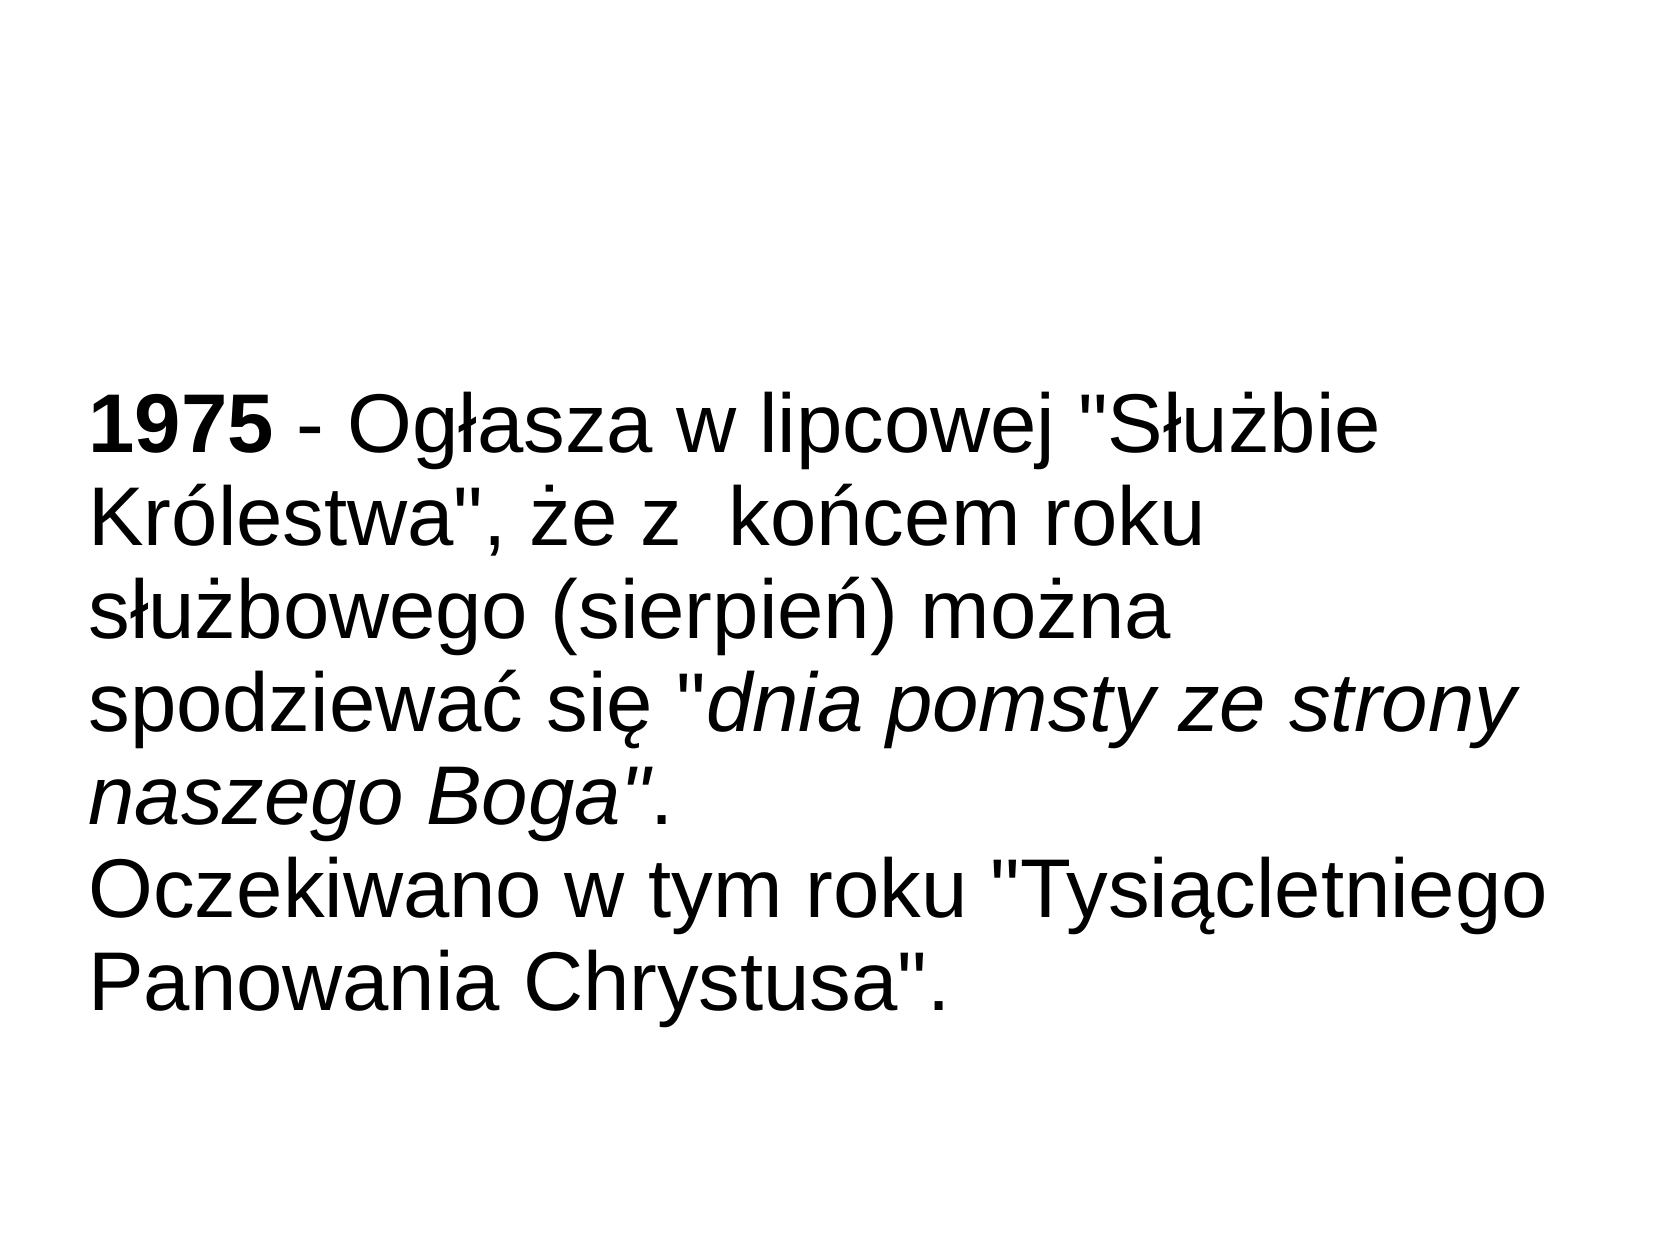

#
1975 - Ogłasza w lipcowej "Służbie Królestwa", że z  końcem roku służbowego (sierpień) można spodziewać się "dnia pomsty ze strony naszego Boga".
Oczekiwano w tym roku "Tysiącletniego Panowania Chrystusa".